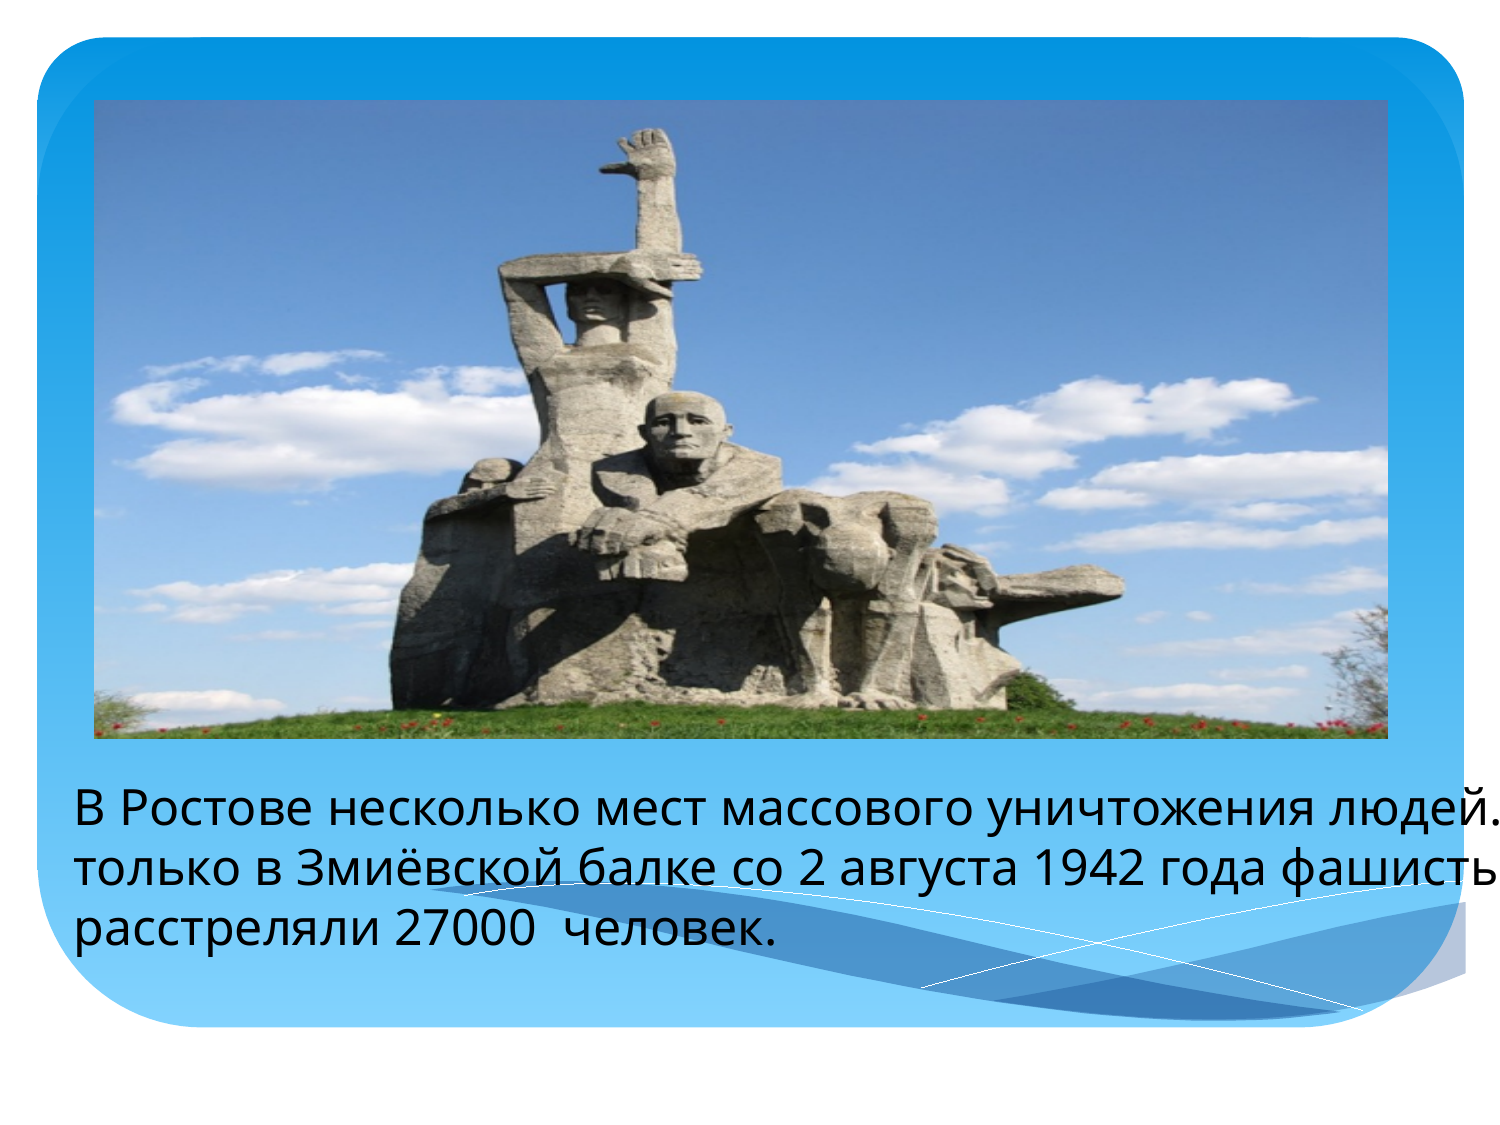

В Ростове несколько мест массового уничтожения людей. только в Змиёвской балке со 2 августа 1942 года фашисты расстреляли 27000 человек.